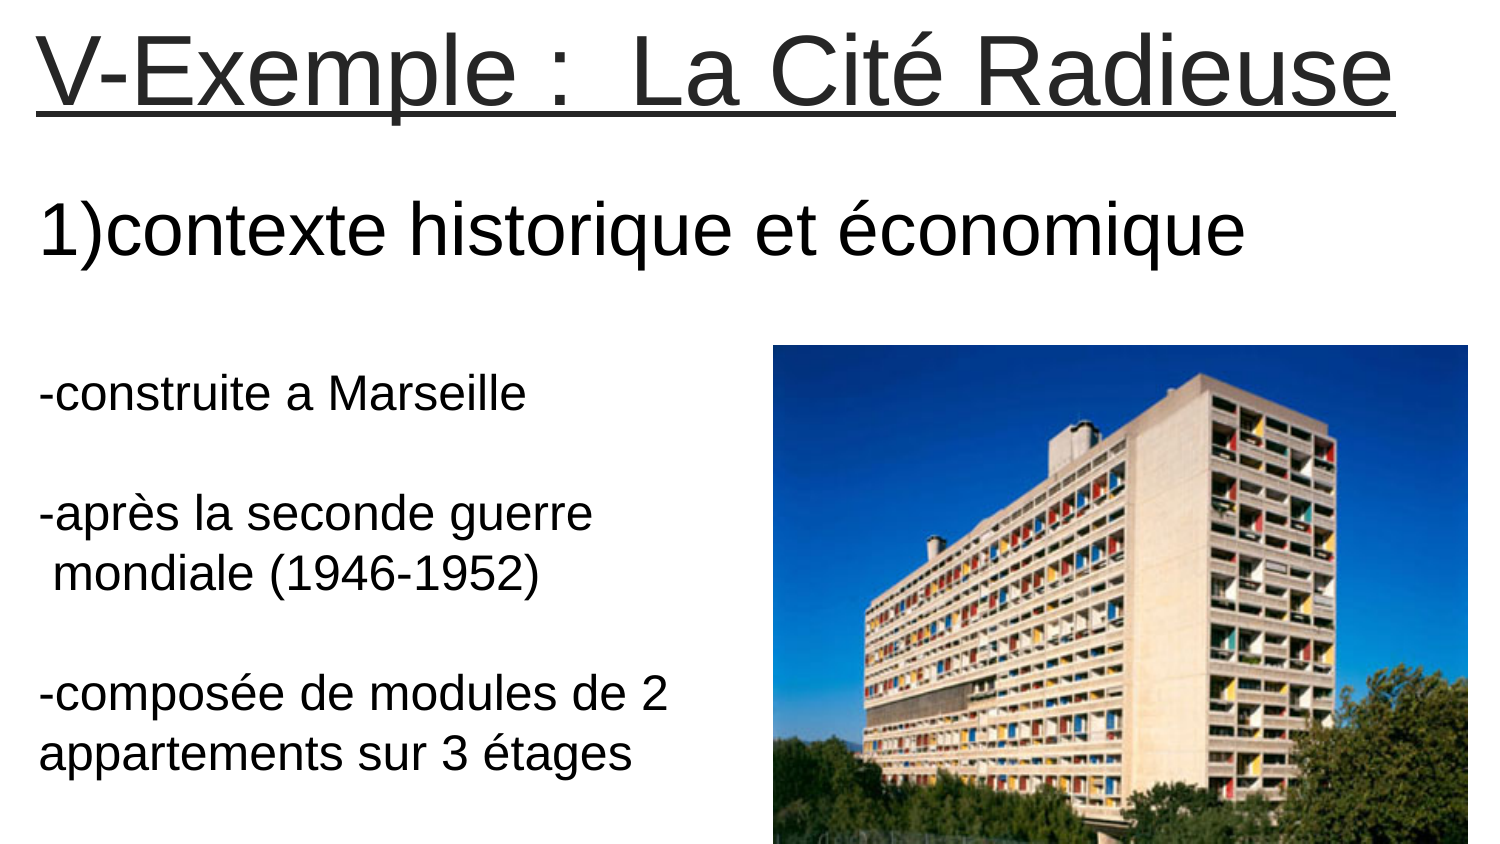

# V-Exemple : La Cité Radieuse
1)contexte historique et économique
-construite a Marseille
-après la seconde guerre
 mondiale (1946-1952)
-composée de modules de 2
appartements sur 3 étages